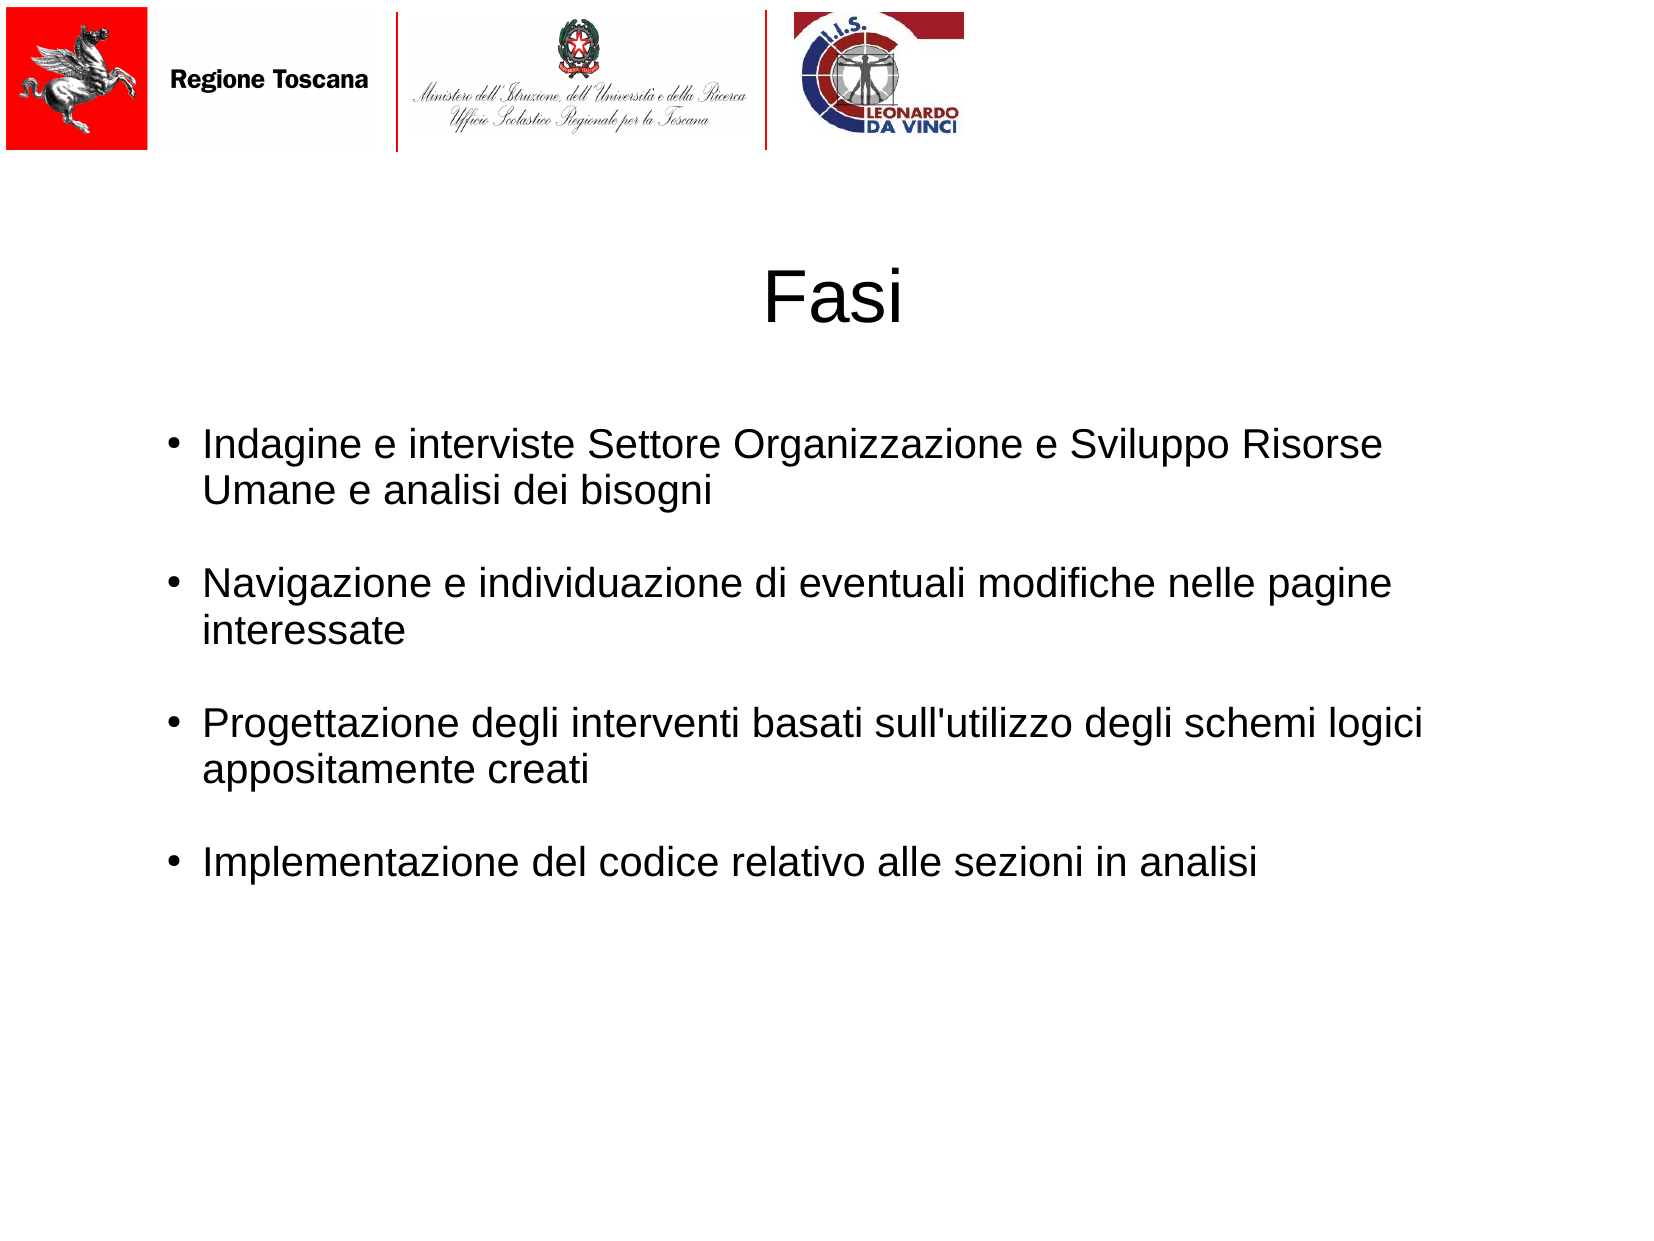

Fasi
Indagine e interviste Settore Organizzazione e Sviluppo Risorse Umane e analisi dei bisogni
Navigazione e individuazione di eventuali modifiche nelle pagine interessate
Progettazione degli interventi basati sull'utilizzo degli schemi logici appositamente creati
Implementazione del codice relativo alle sezioni in analisi